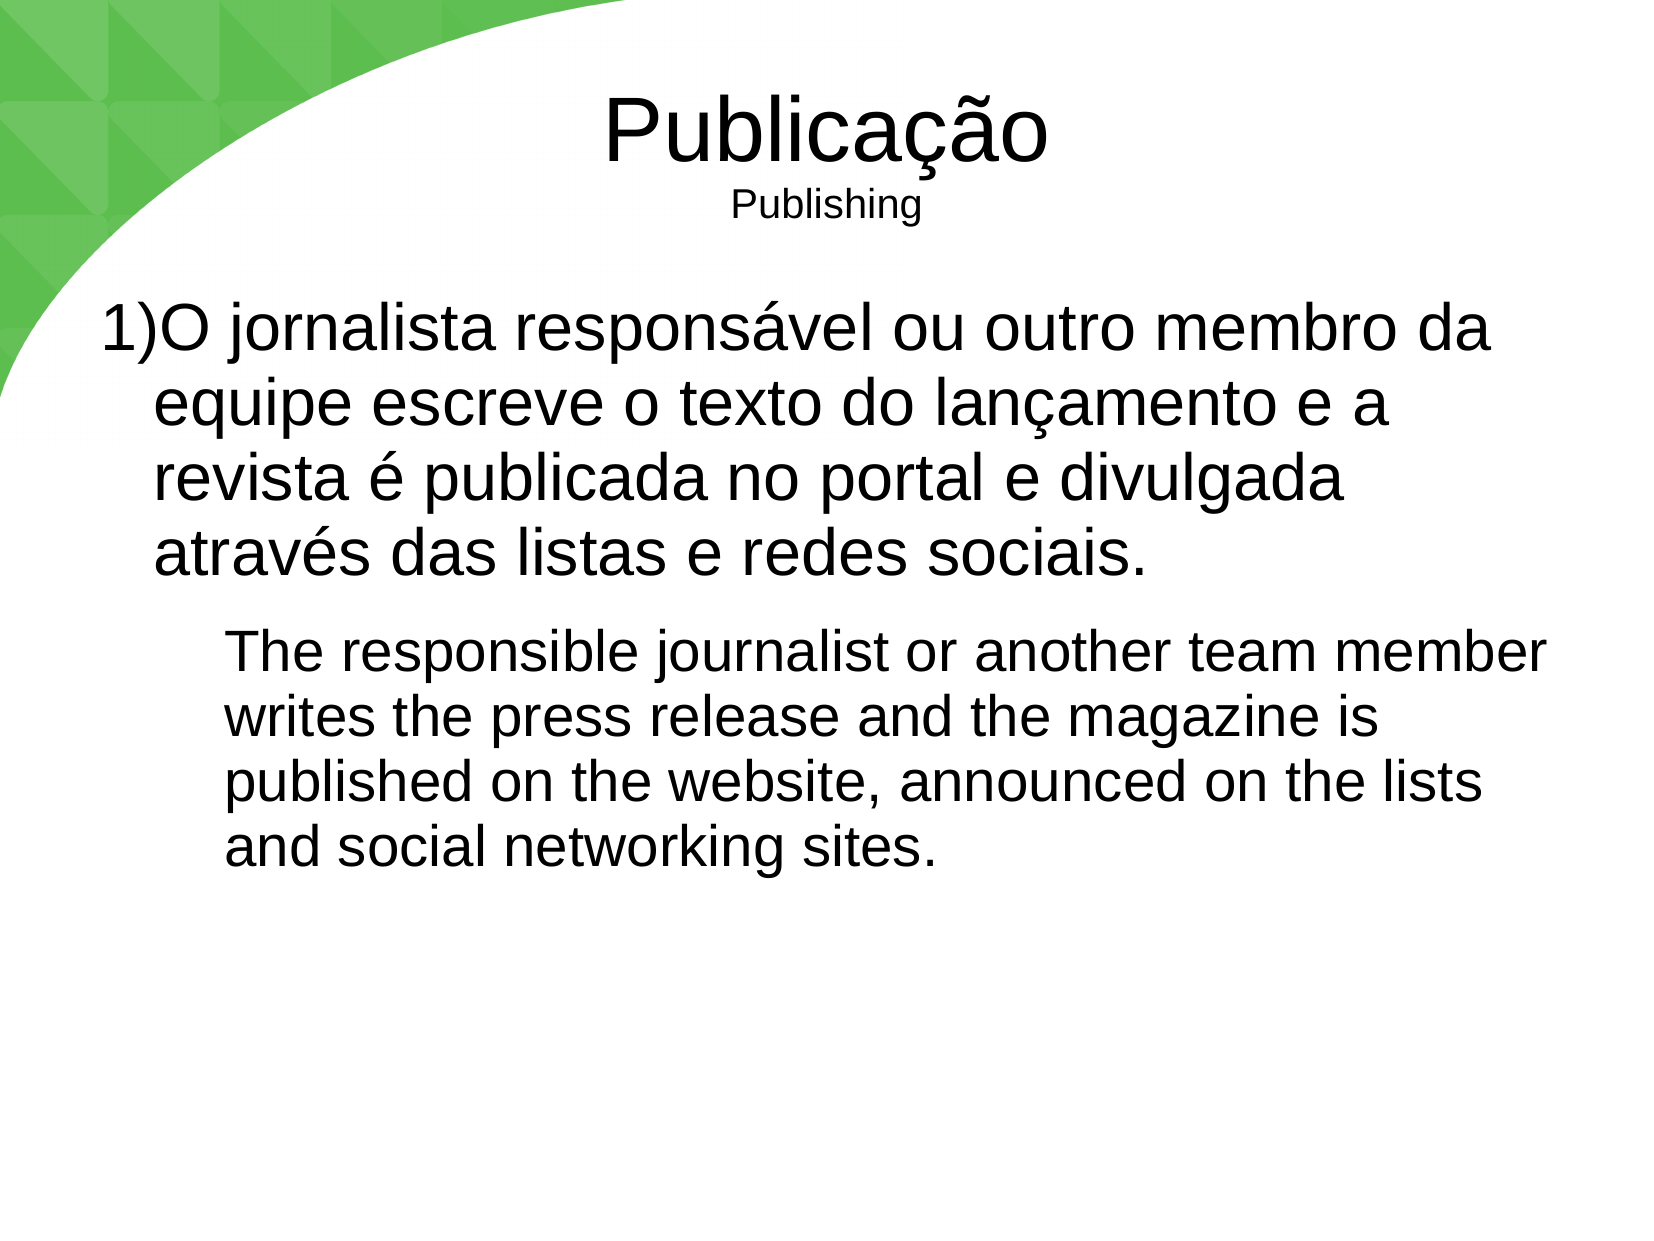

# Publicação Publishing
O jornalista responsável ou outro membro da equipe escreve o texto do lançamento e a revista é publicada no portal e divulgada através das listas e redes sociais.
The responsible journalist or another team member writes the press release and the magazine is published on the website, announced on the lists and social networking sites.